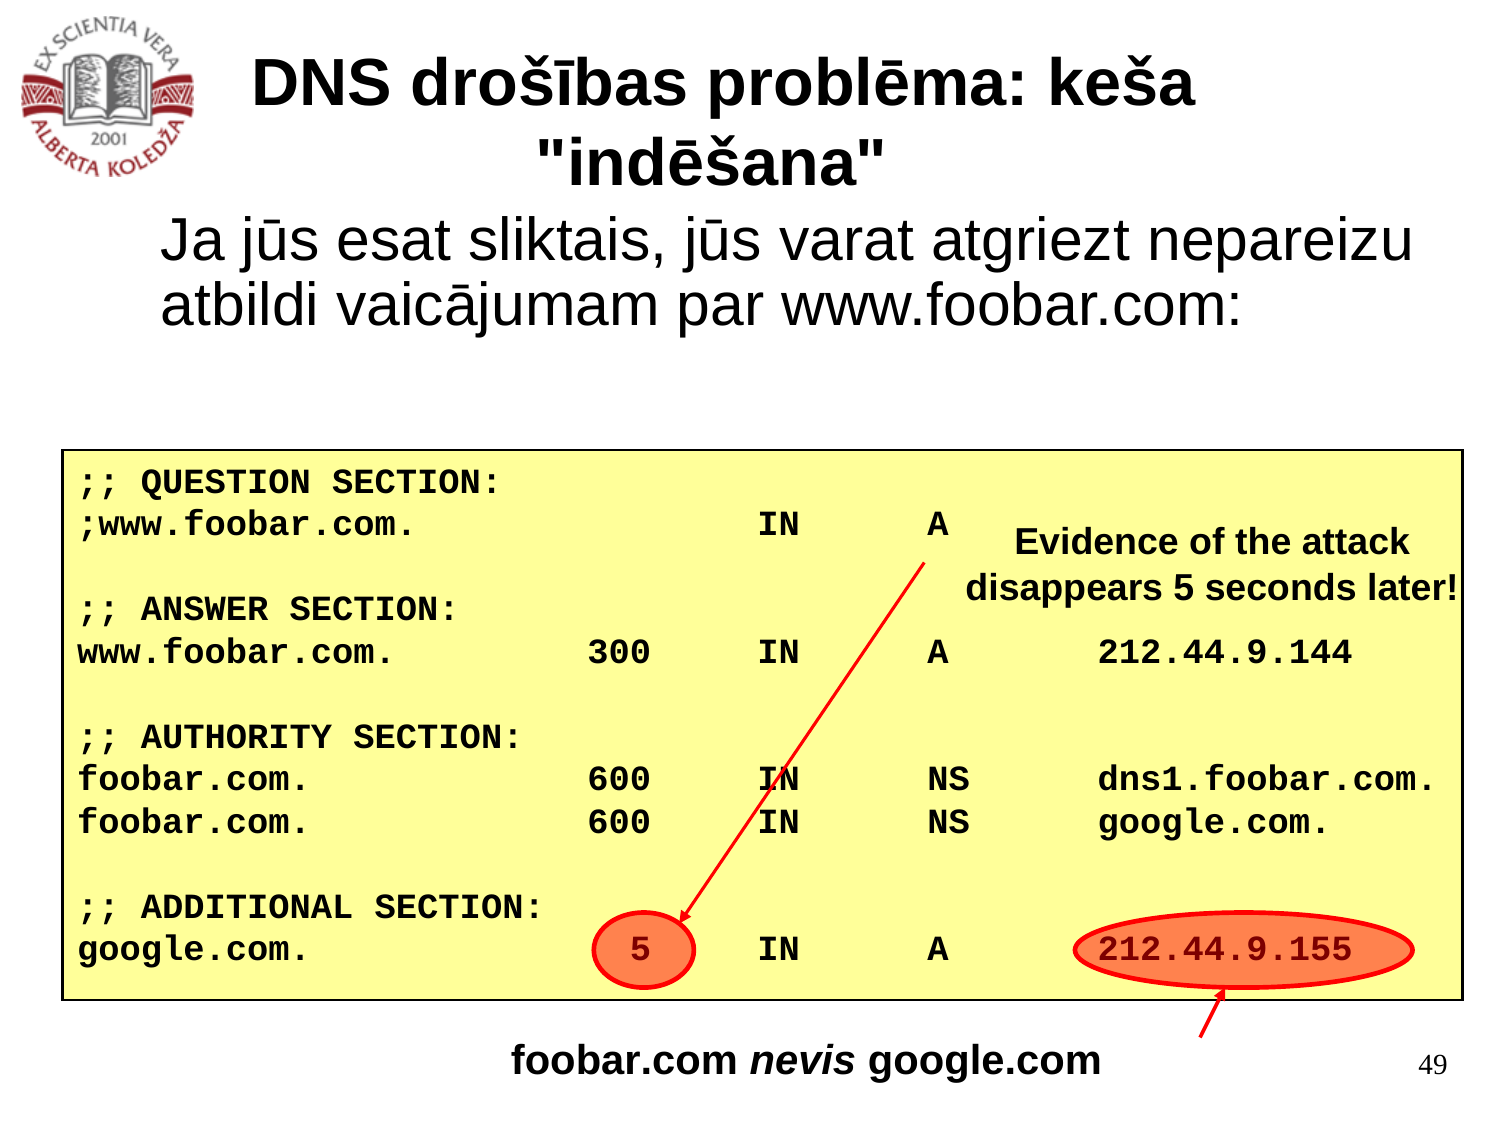

# DNS drošības problēma: keša "indēšana"
Ja jūs esat sliktais, jūs varat atgriezt nepareizu atbildi vaicājumam par www.foobar.com:
;; QUESTION SECTION:
;www.foobar.com. IN A
;; ANSWER SECTION:
www.foobar.com. 300 IN A 212.44.9.144
;; AUTHORITY SECTION:
foobar.com. 600 IN NS dns1.foobar.com.
foobar.com. 600 IN NS google.com.
;; ADDITIONAL SECTION:
google.com. 5 IN A 212.44.9.155
Evidence of the attack disappears 5 seconds later!
foobar.com nevis google.com